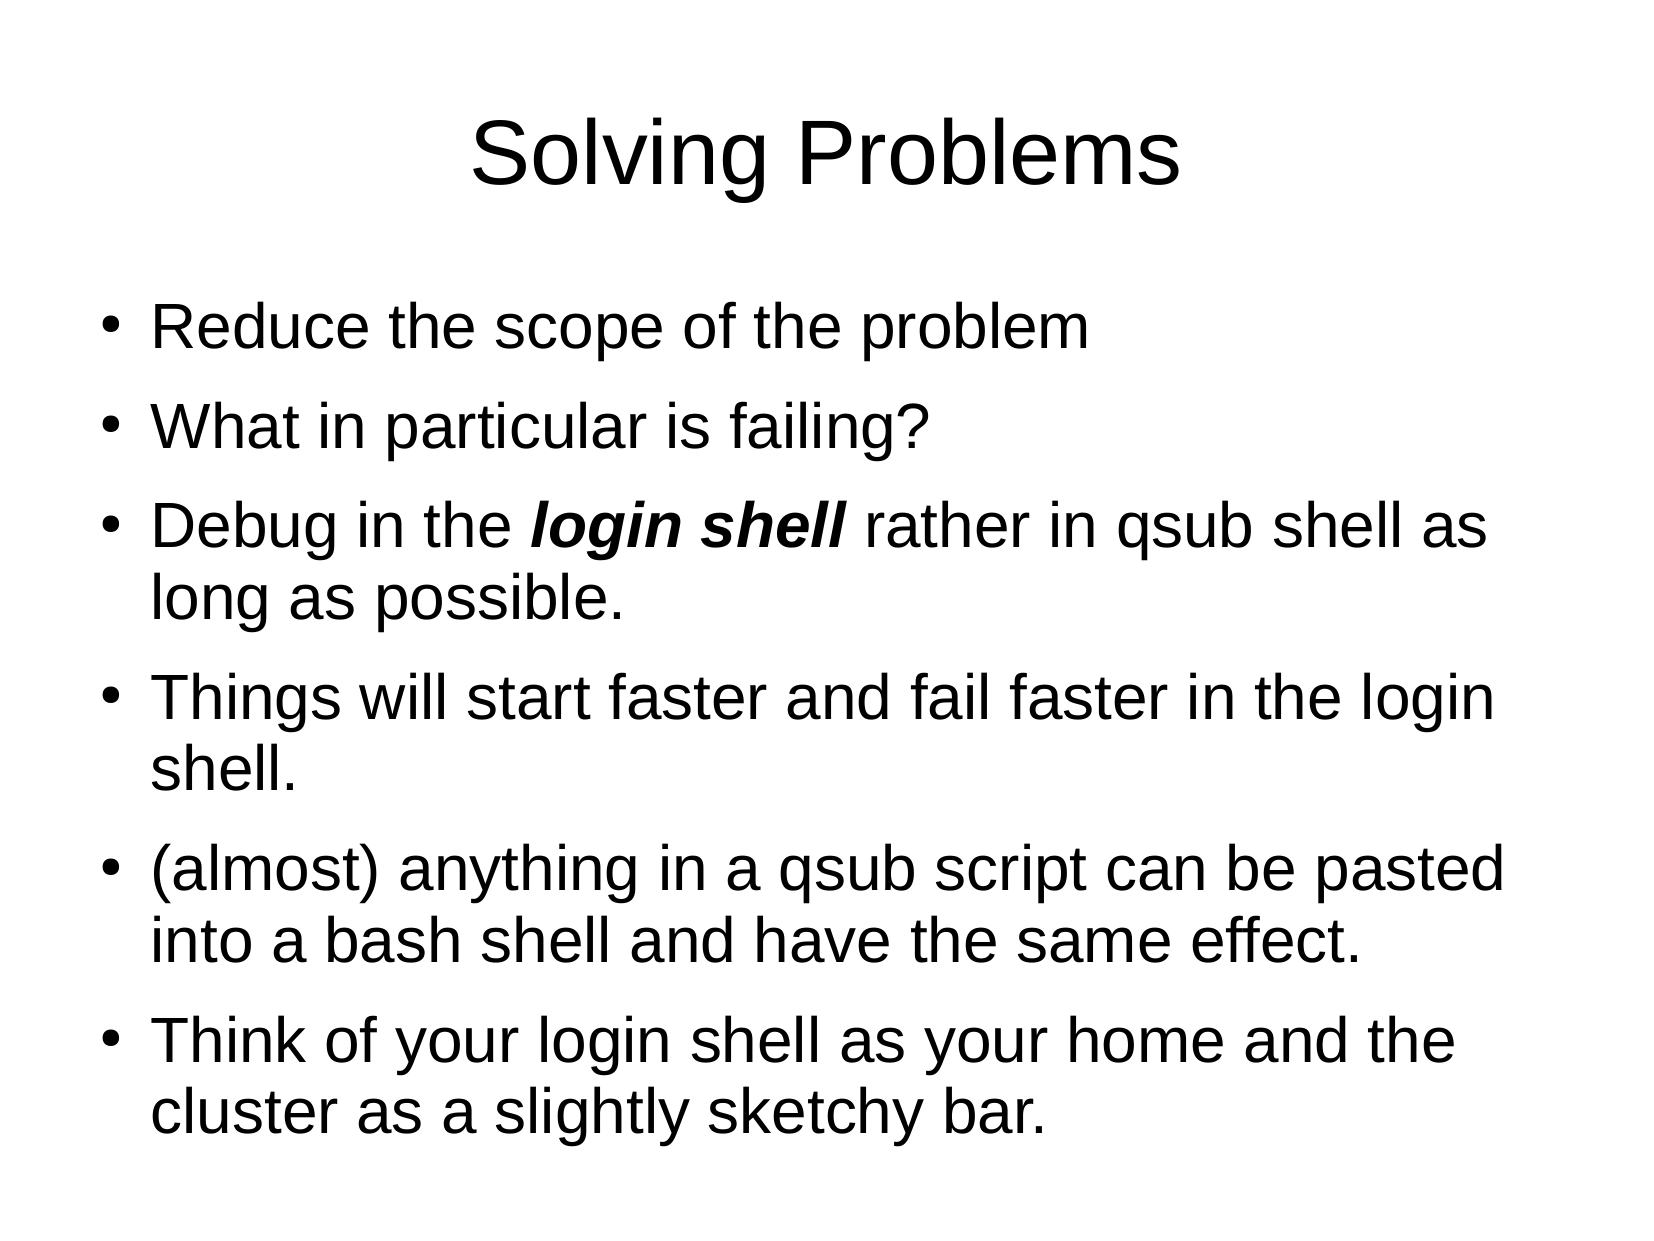

# Solving Problems
Reduce the scope of the problem
What in particular is failing?
Debug in the login shell rather in qsub shell as long as possible.
Things will start faster and fail faster in the login shell.
(almost) anything in a qsub script can be pasted into a bash shell and have the same effect.
Think of your login shell as your home and the cluster as a slightly sketchy bar.